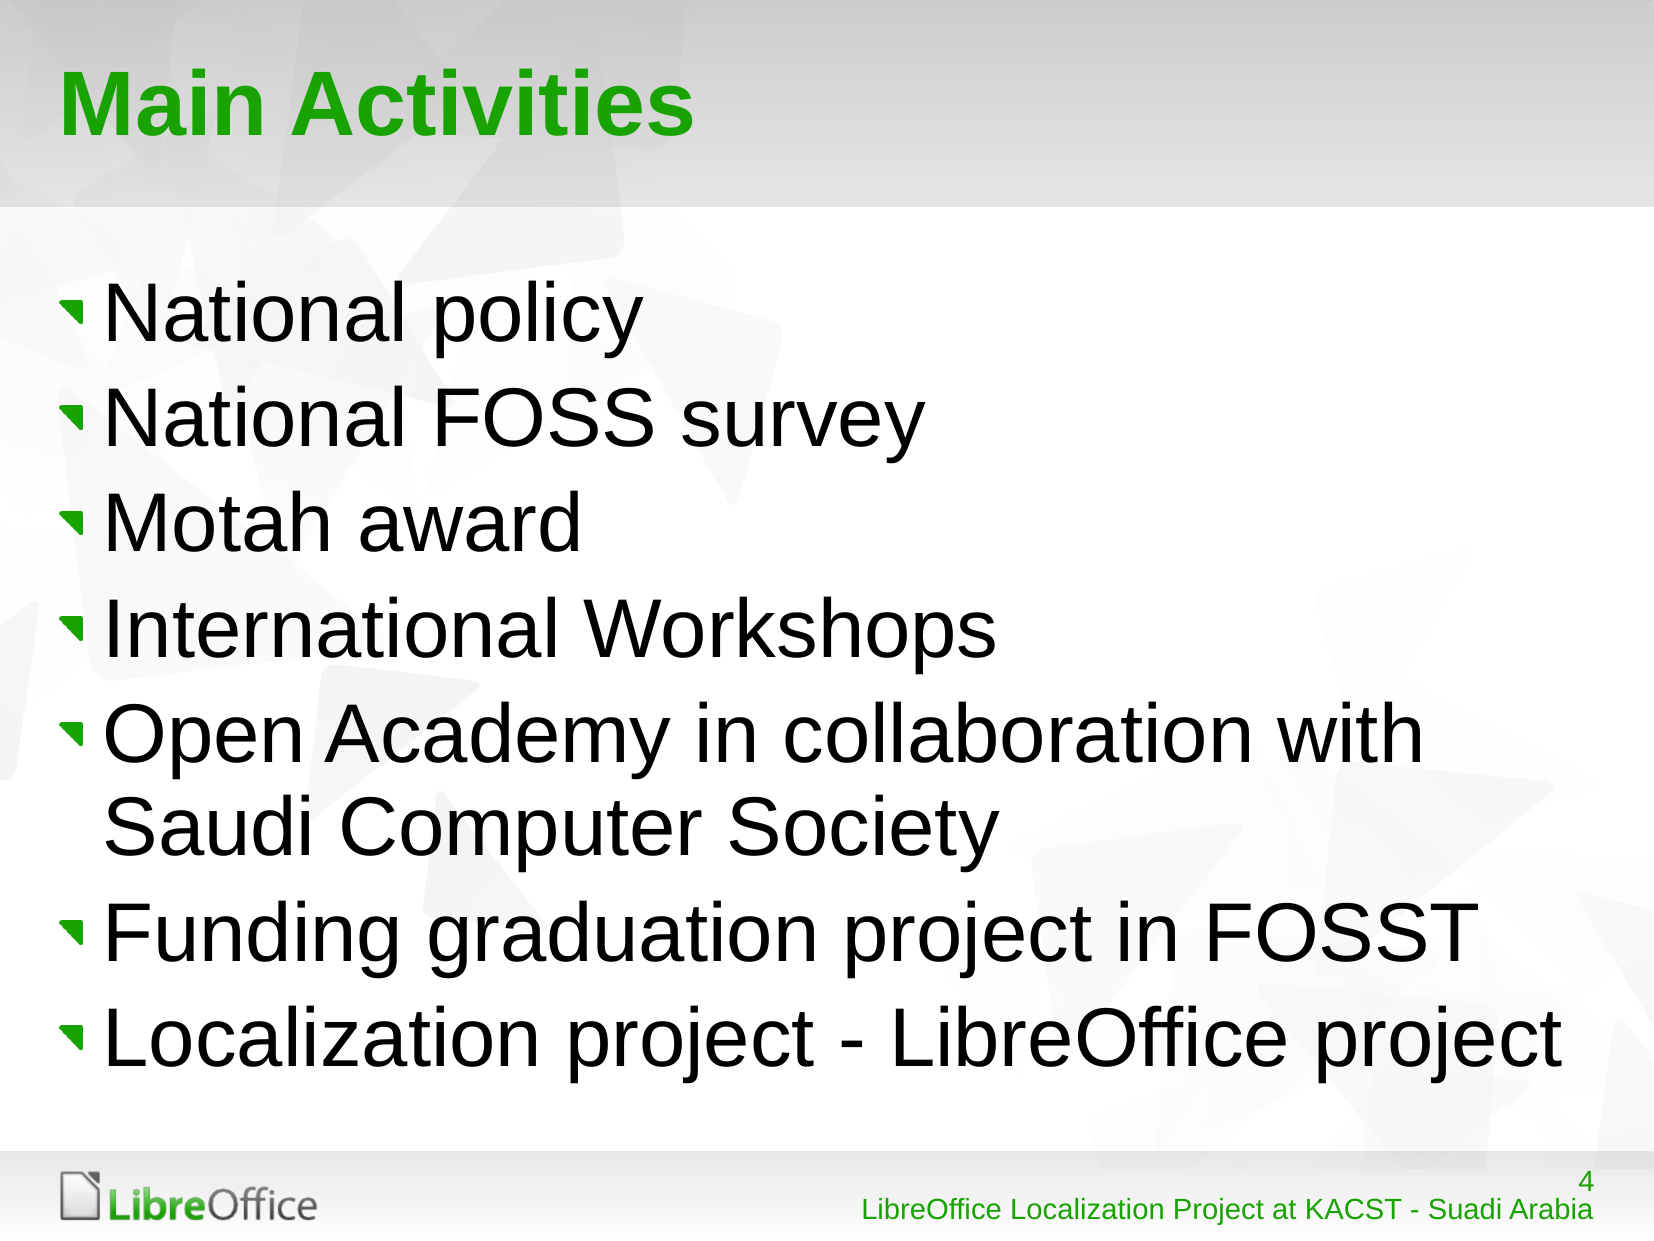

# Main Activities
National policy
National FOSS survey
Motah award
International Workshops
Open Academy in collaboration with Saudi Computer Society
Funding graduation project in FOSST
Localization project - LibreOffice project
4
LibreOffice Localization Project at KACST - Suadi Arabia